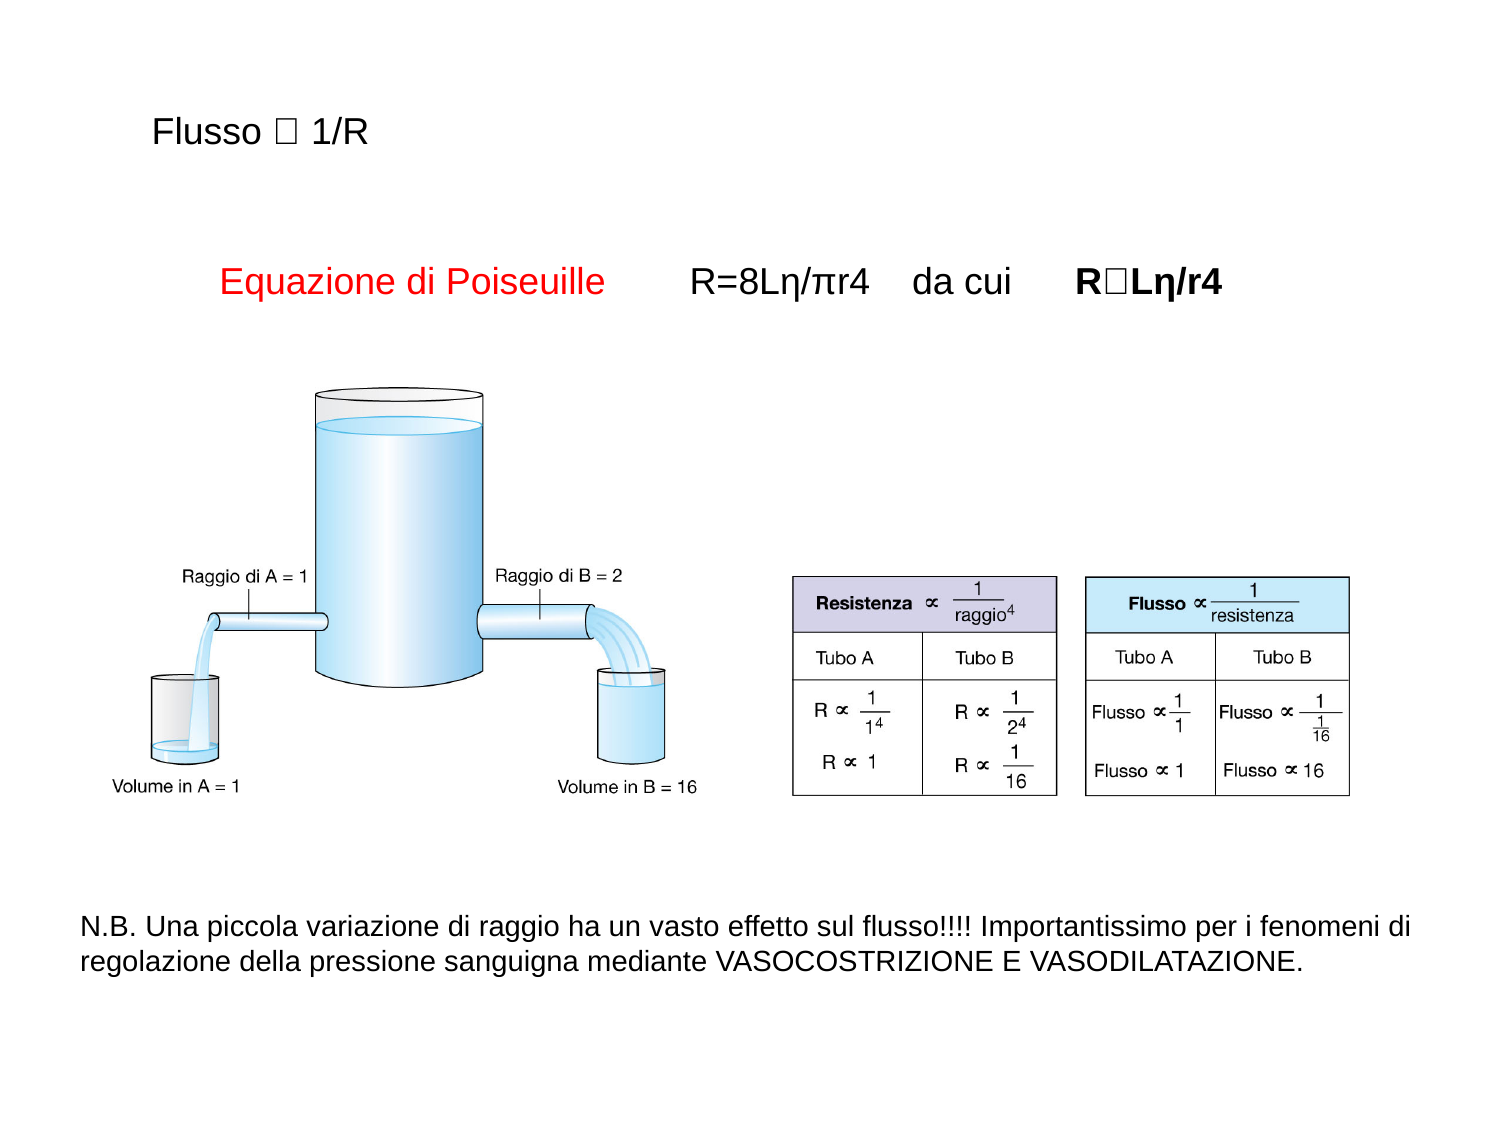

Flusso  1/R
Equazione di Poiseuille R=8Lη/πr4 da cui RLη/r4
N.B. Una piccola variazione di raggio ha un vasto effetto sul flusso!!!! Importantissimo per i fenomeni di
regolazione della pressione sanguigna mediante VASOCOSTRIZIONE E VASODILATAZIONE.